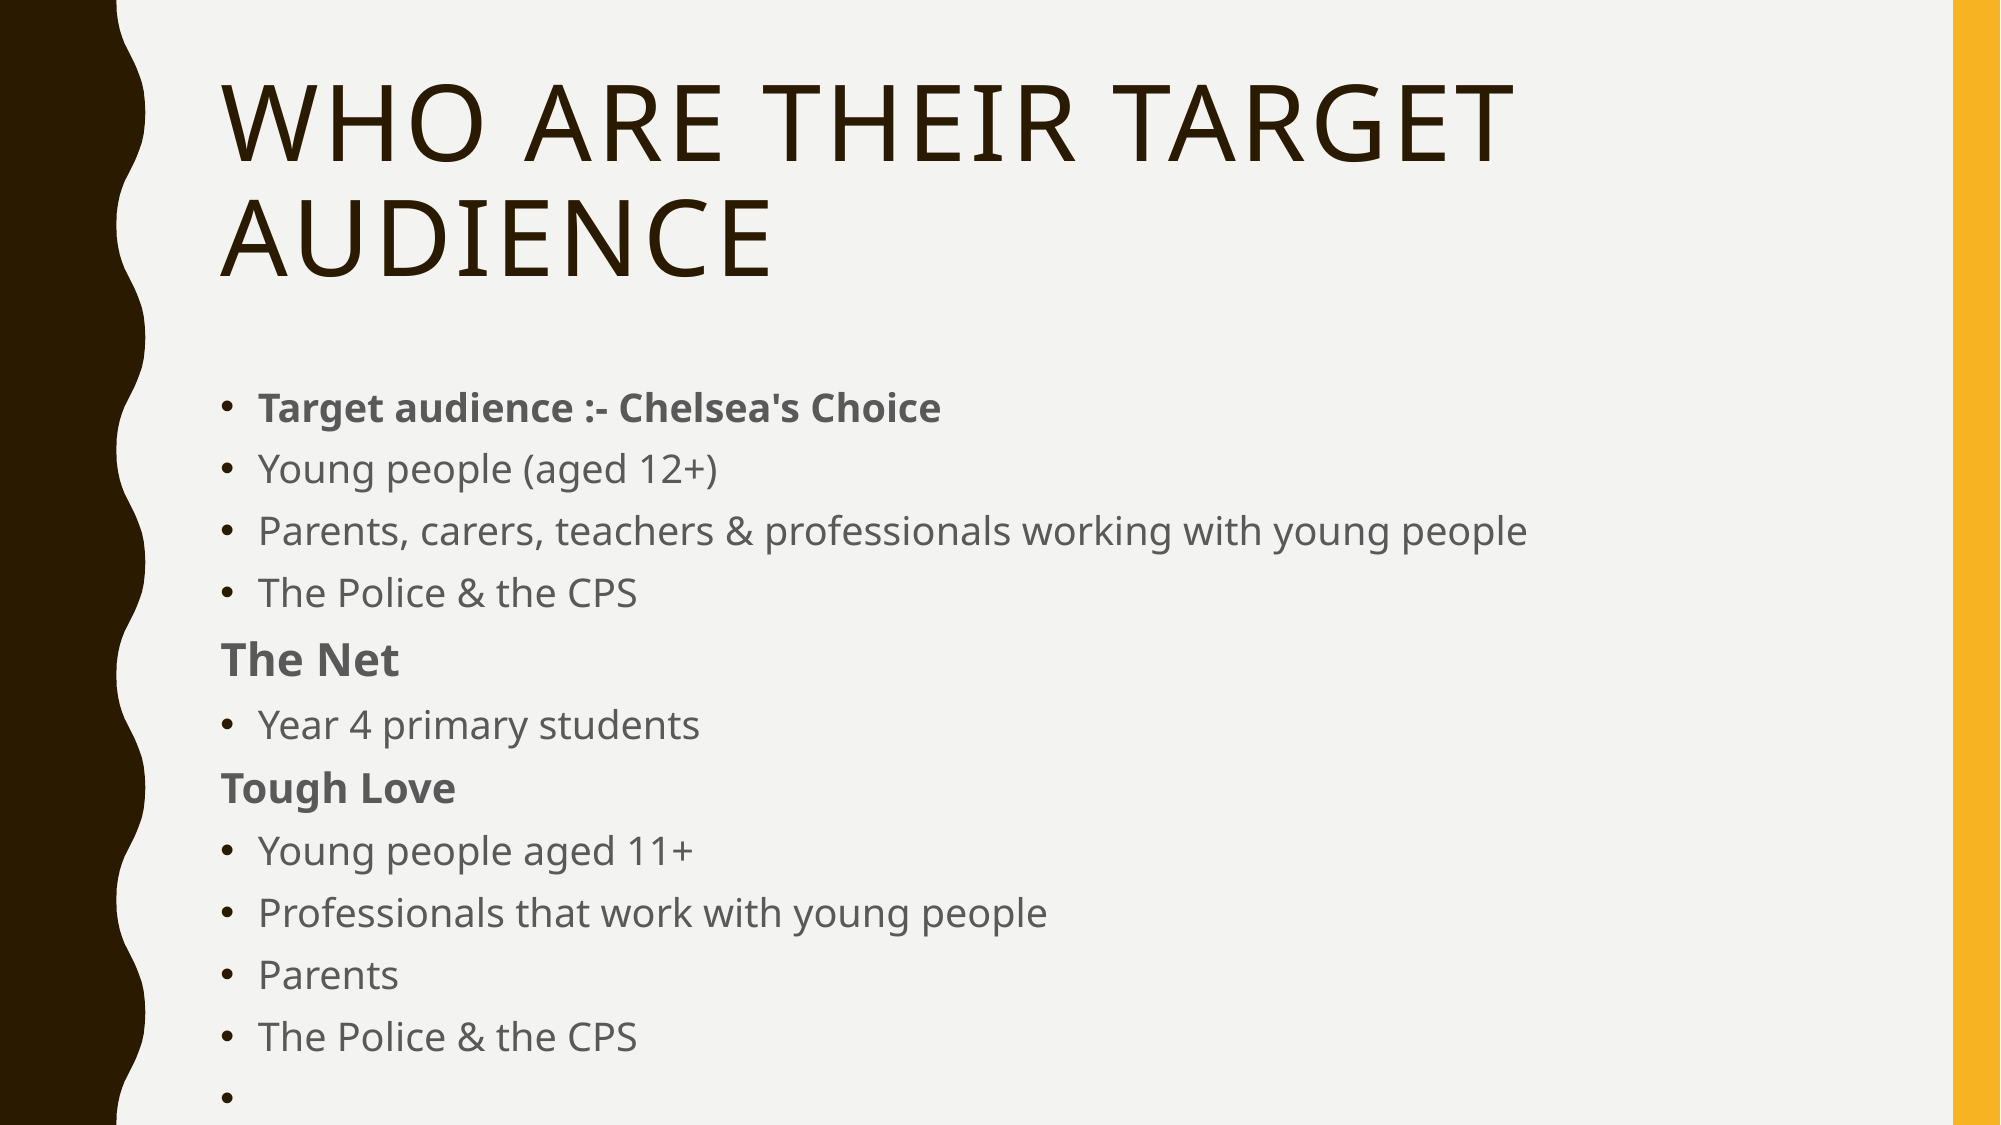

# Who are their target audience
Target audience :- Chelsea's Choice
Young people (aged 12+)
Parents, carers, teachers & professionals working with young people
The Police & the CPS
The Net
Year 4 primary students
Tough Love
Young people aged 11+
Professionals that work with young people
Parents
The Police & the CPS